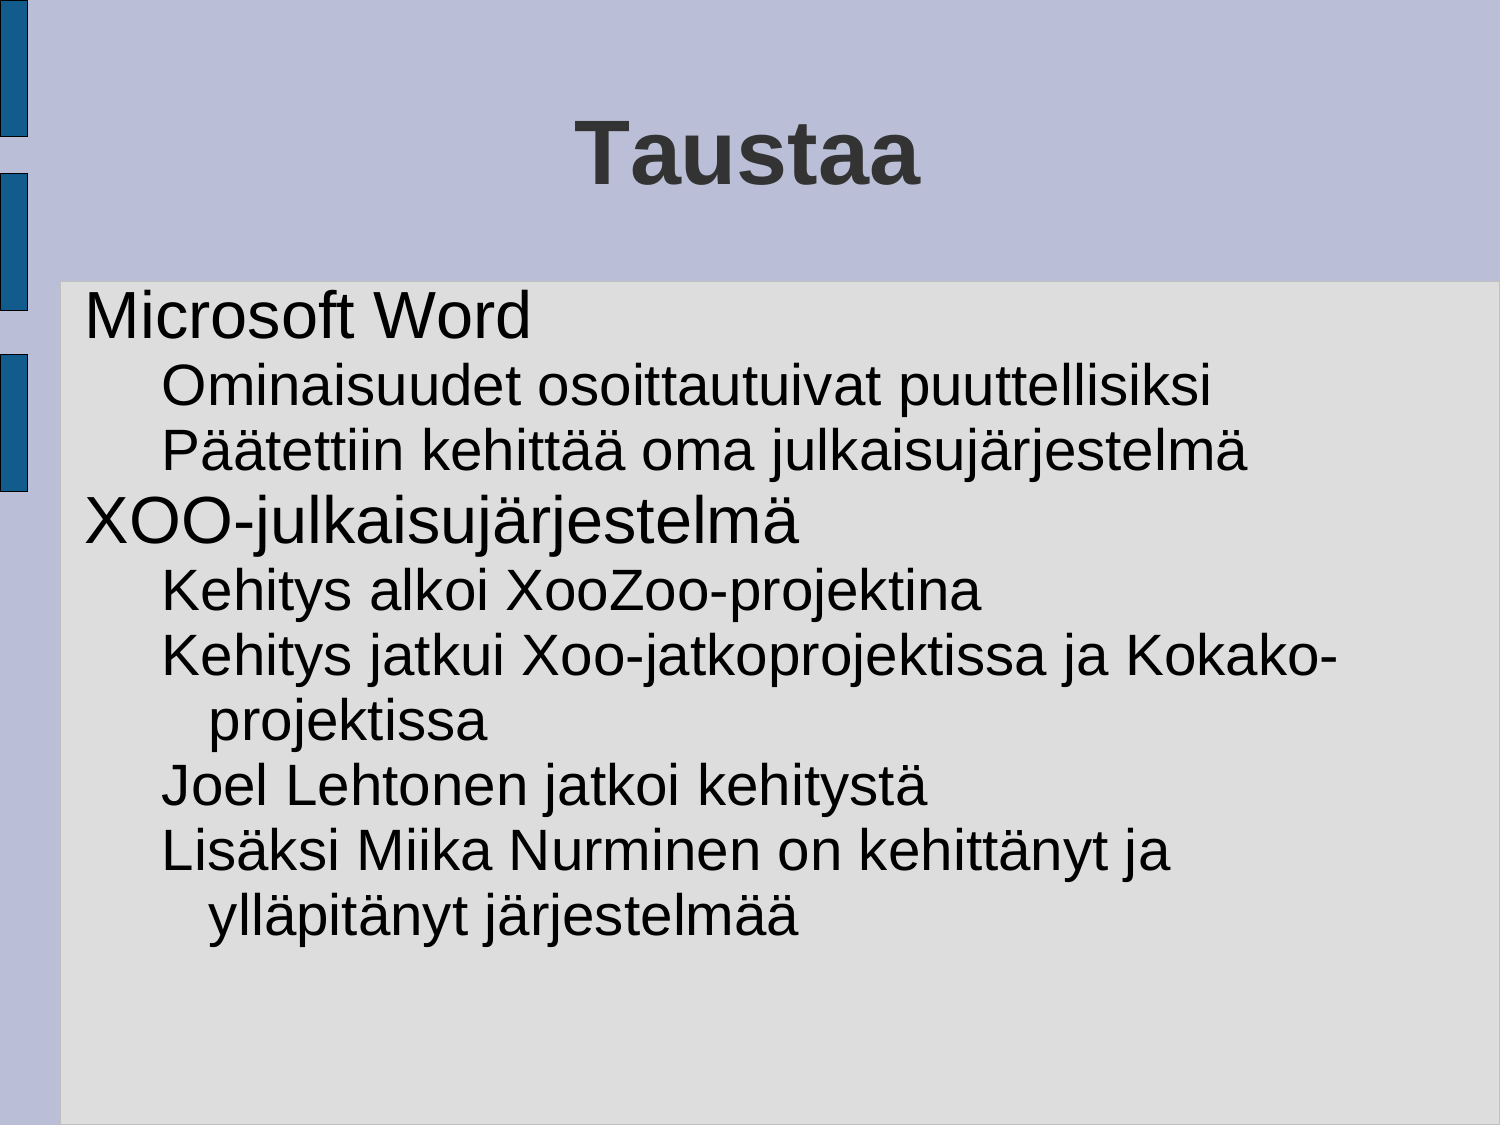

# Taustaa
Microsoft Word
Ominaisuudet osoittautuivat puuttellisiksi
Päätettiin kehittää oma julkaisujärjestelmä
XOO-julkaisujärjestelmä
Kehitys alkoi XooZoo-projektina
Kehitys jatkui Xoo-jatkoprojektissa ja Kokako-projektissa
Joel Lehtonen jatkoi kehitystä
Lisäksi Miika Nurminen on kehittänyt ja ylläpitänyt järjestelmää